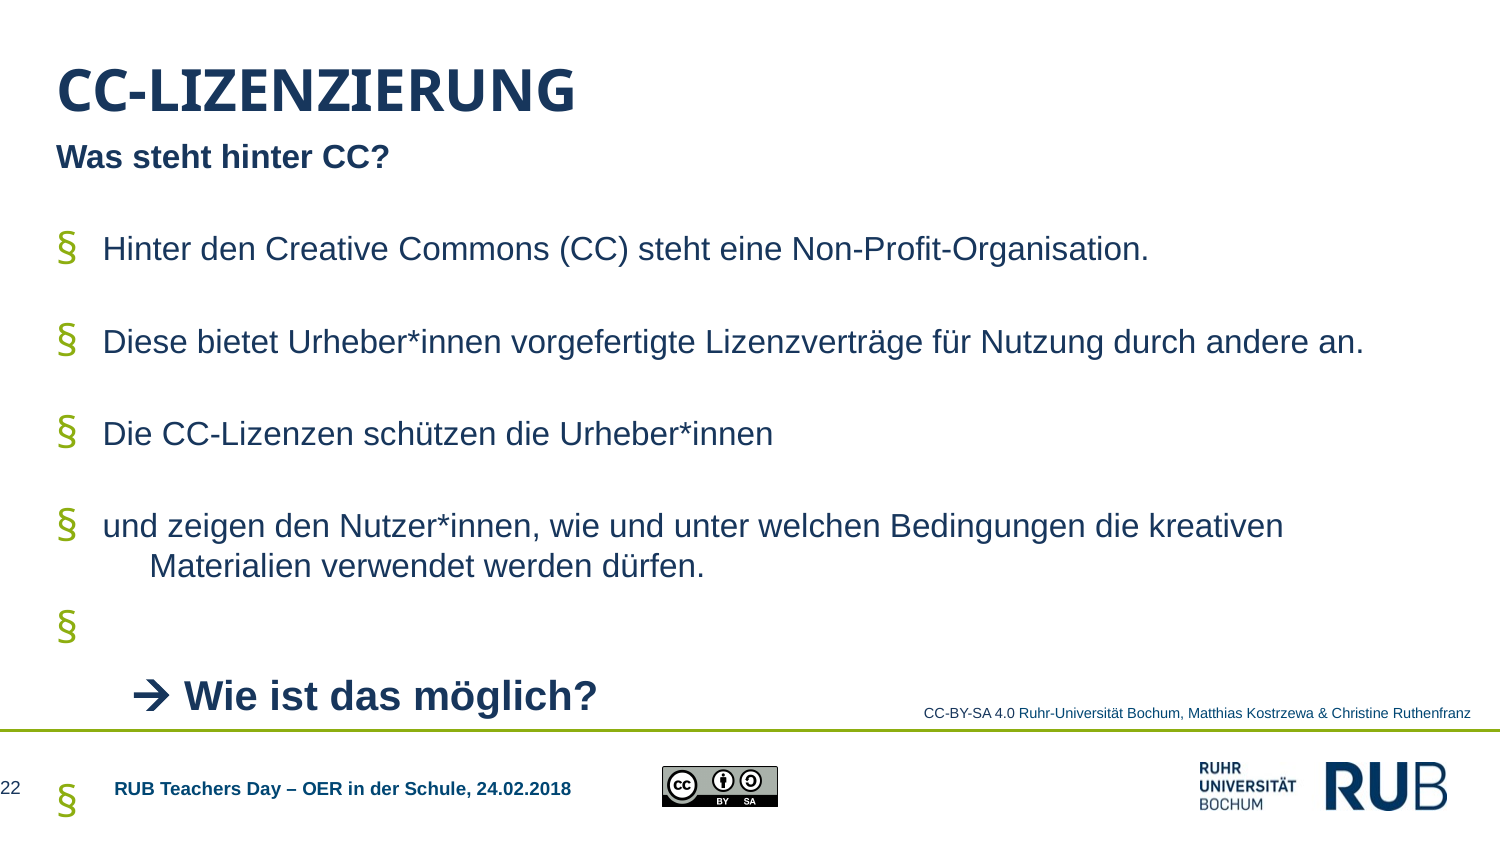

CC-Lizenzierung
Was steht hinter CC?
Hinter den Creative Commons (CC) steht eine Non-Profit-Organisation.
Diese bietet Urheber*innen vorgefertigte Lizenzverträge für Nutzung durch andere an.
Die CC-Lizenzen schützen die Urheber*innen
und zeigen den Nutzer*innen, wie und unter welchen Bedingungen die kreativen Materialien verwendet werden dürfen.
	 Wie ist das möglich?
CC-BY-SA 4.0 Ruhr-Universität Bochum, Matthias Kostrzewa & Christine Ruthenfranz
RUB Teachers Day – OER in der Schule, 24.02.2018